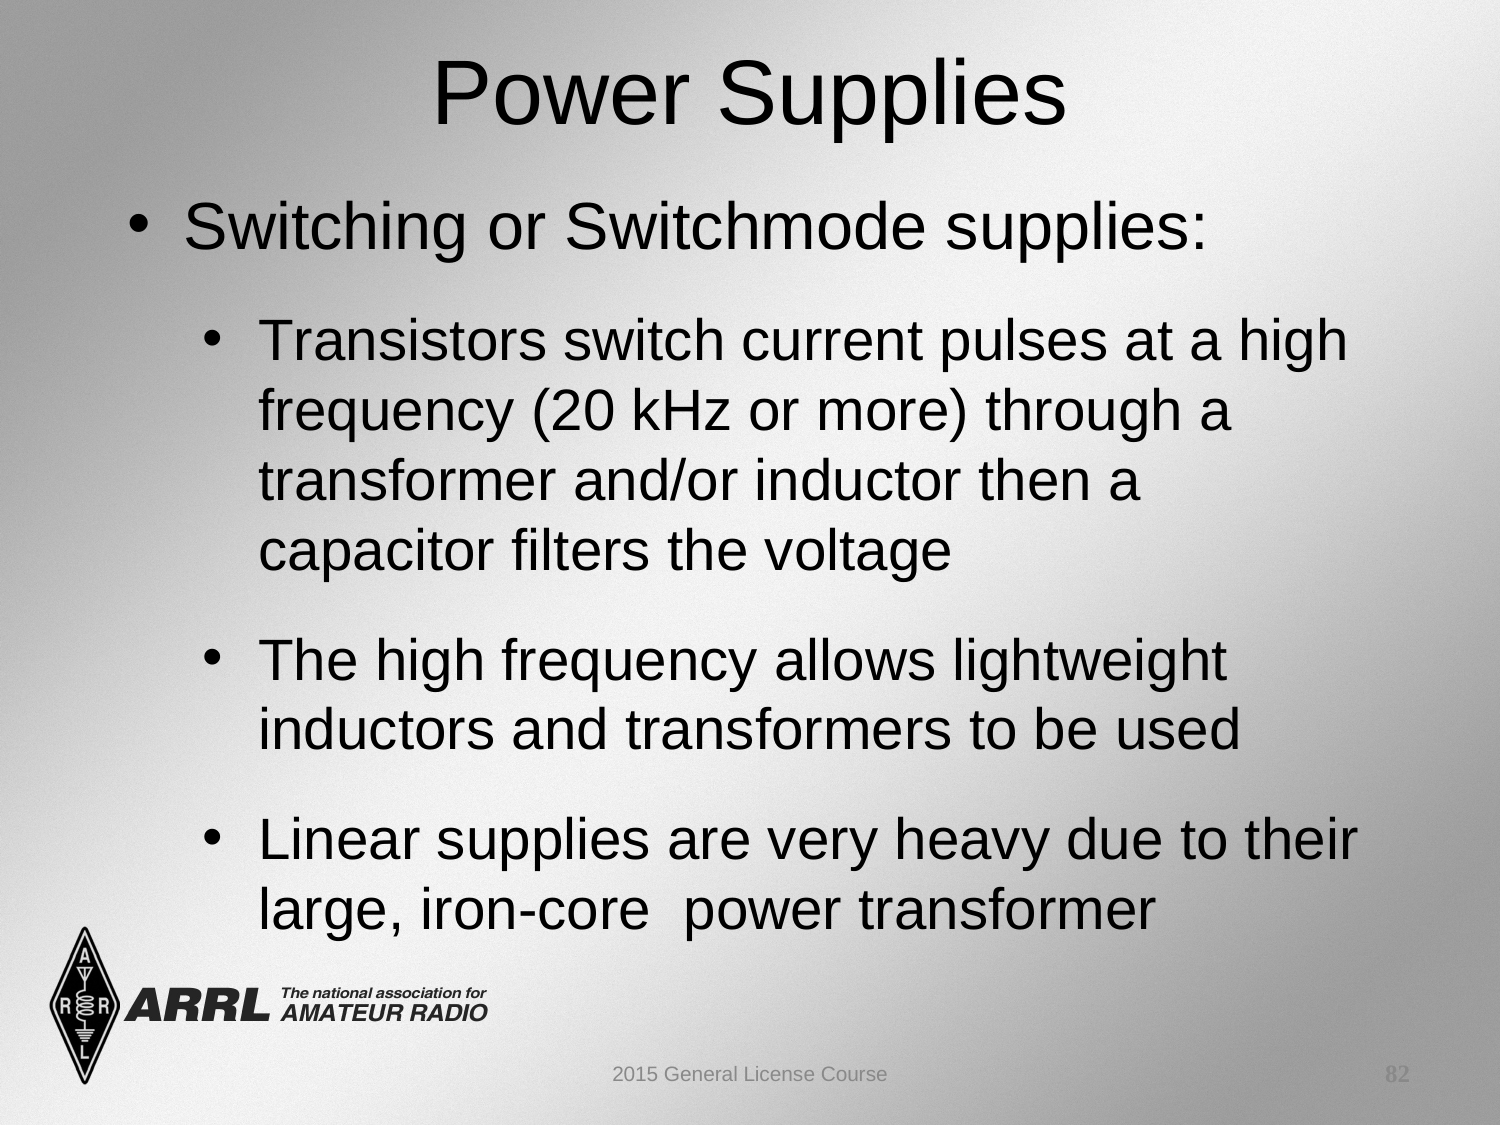

Power Supplies
Switching or Switchmode supplies:
Transistors switch current pulses at a high frequency (20 kHz or more) through a transformer and/or inductor then a capacitor filters the voltage
The high frequency allows lightweight inductors and transformers to be used
Linear supplies are very heavy due to their large, iron-core power transformer
2015 General License Course